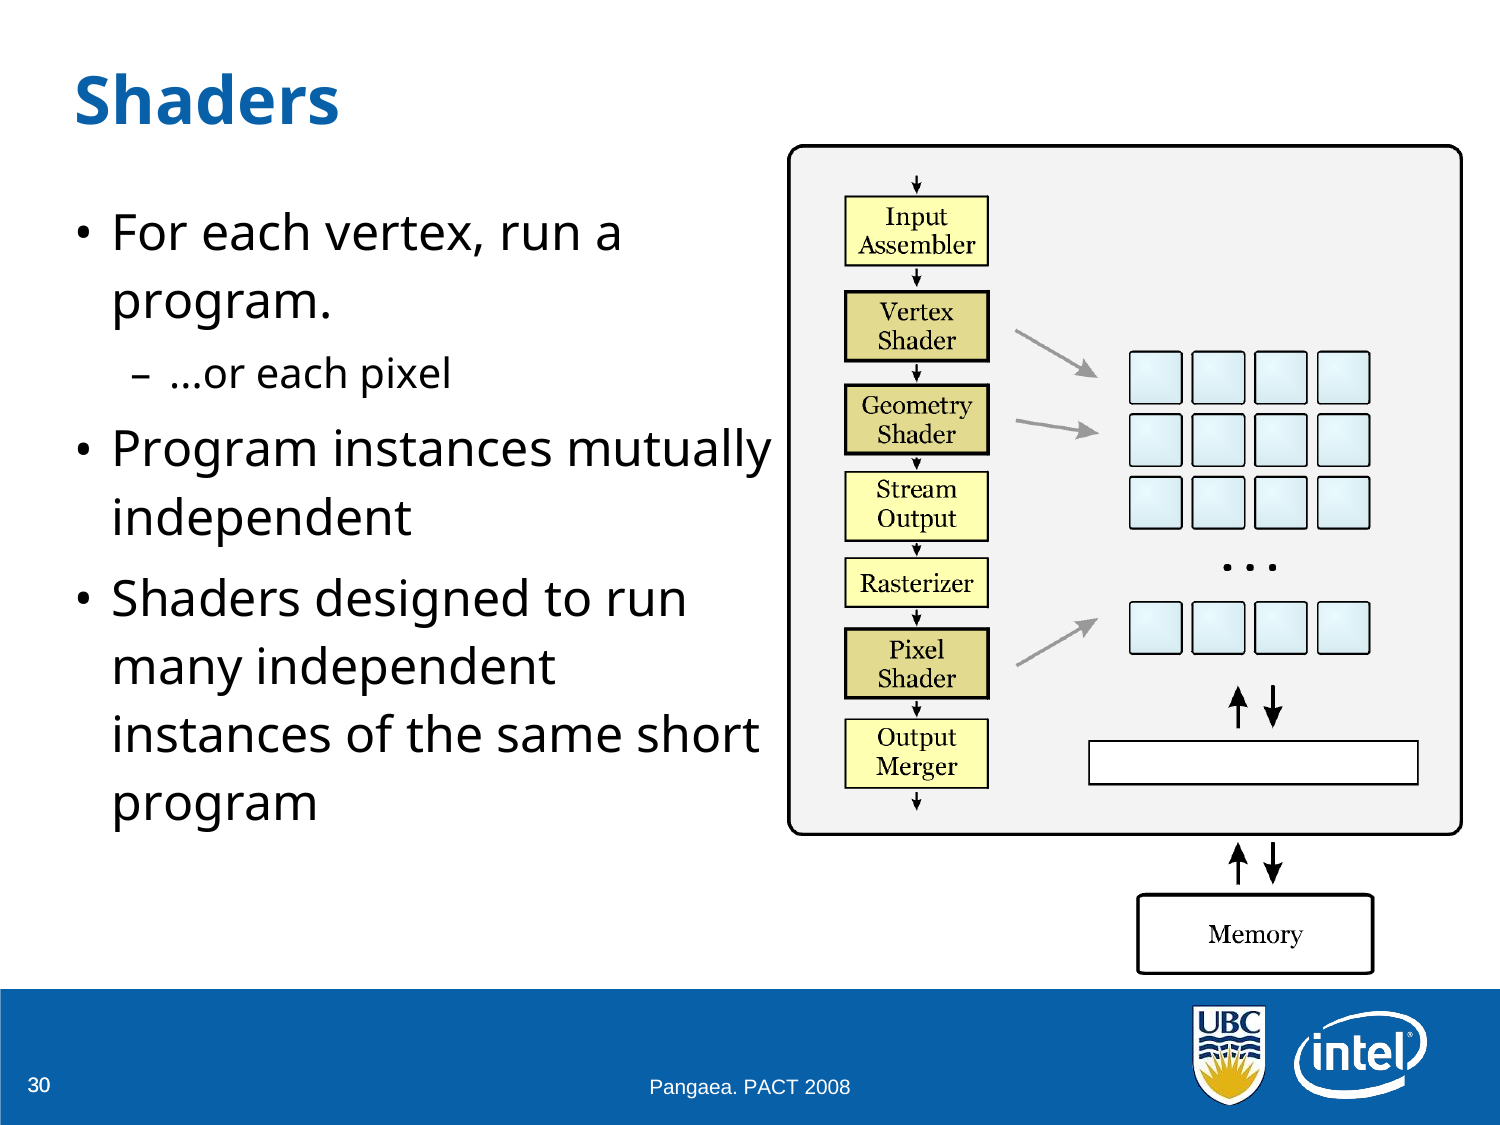

# Shaders
For each vertex, run a program.
...or each pixel
Program instances mutually independent
Shaders designed to run many independent instances of the same short program